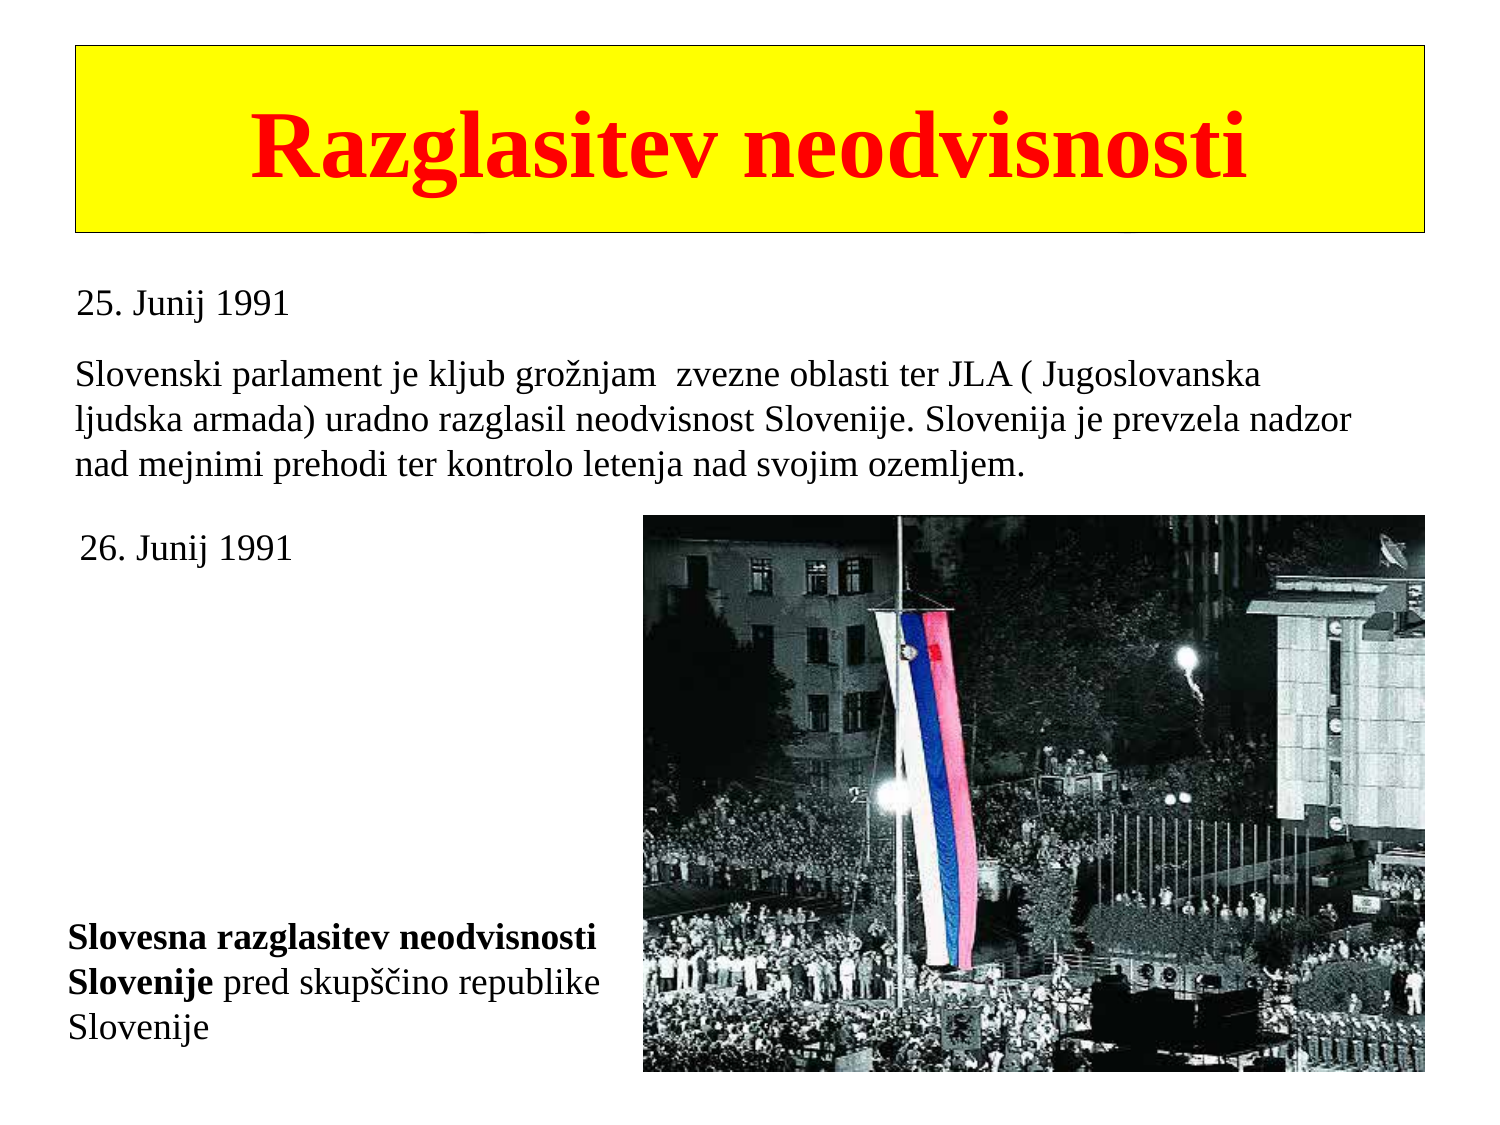

# Razglasitev neodvisnosti
25. Junij 1991
Slovenski parlament je kljub grožnjam zvezne oblasti ter JLA ( Jugoslovanska
ljudska armada) uradno razglasil neodvisnost Slovenije. Slovenija je prevzela nadzor
nad mejnimi prehodi ter kontrolo letenja nad svojim ozemljem.
26. Junij 1991
Slovesna razglasitev neodvisnosti
Slovenije pred skupščino republike
Slovenije